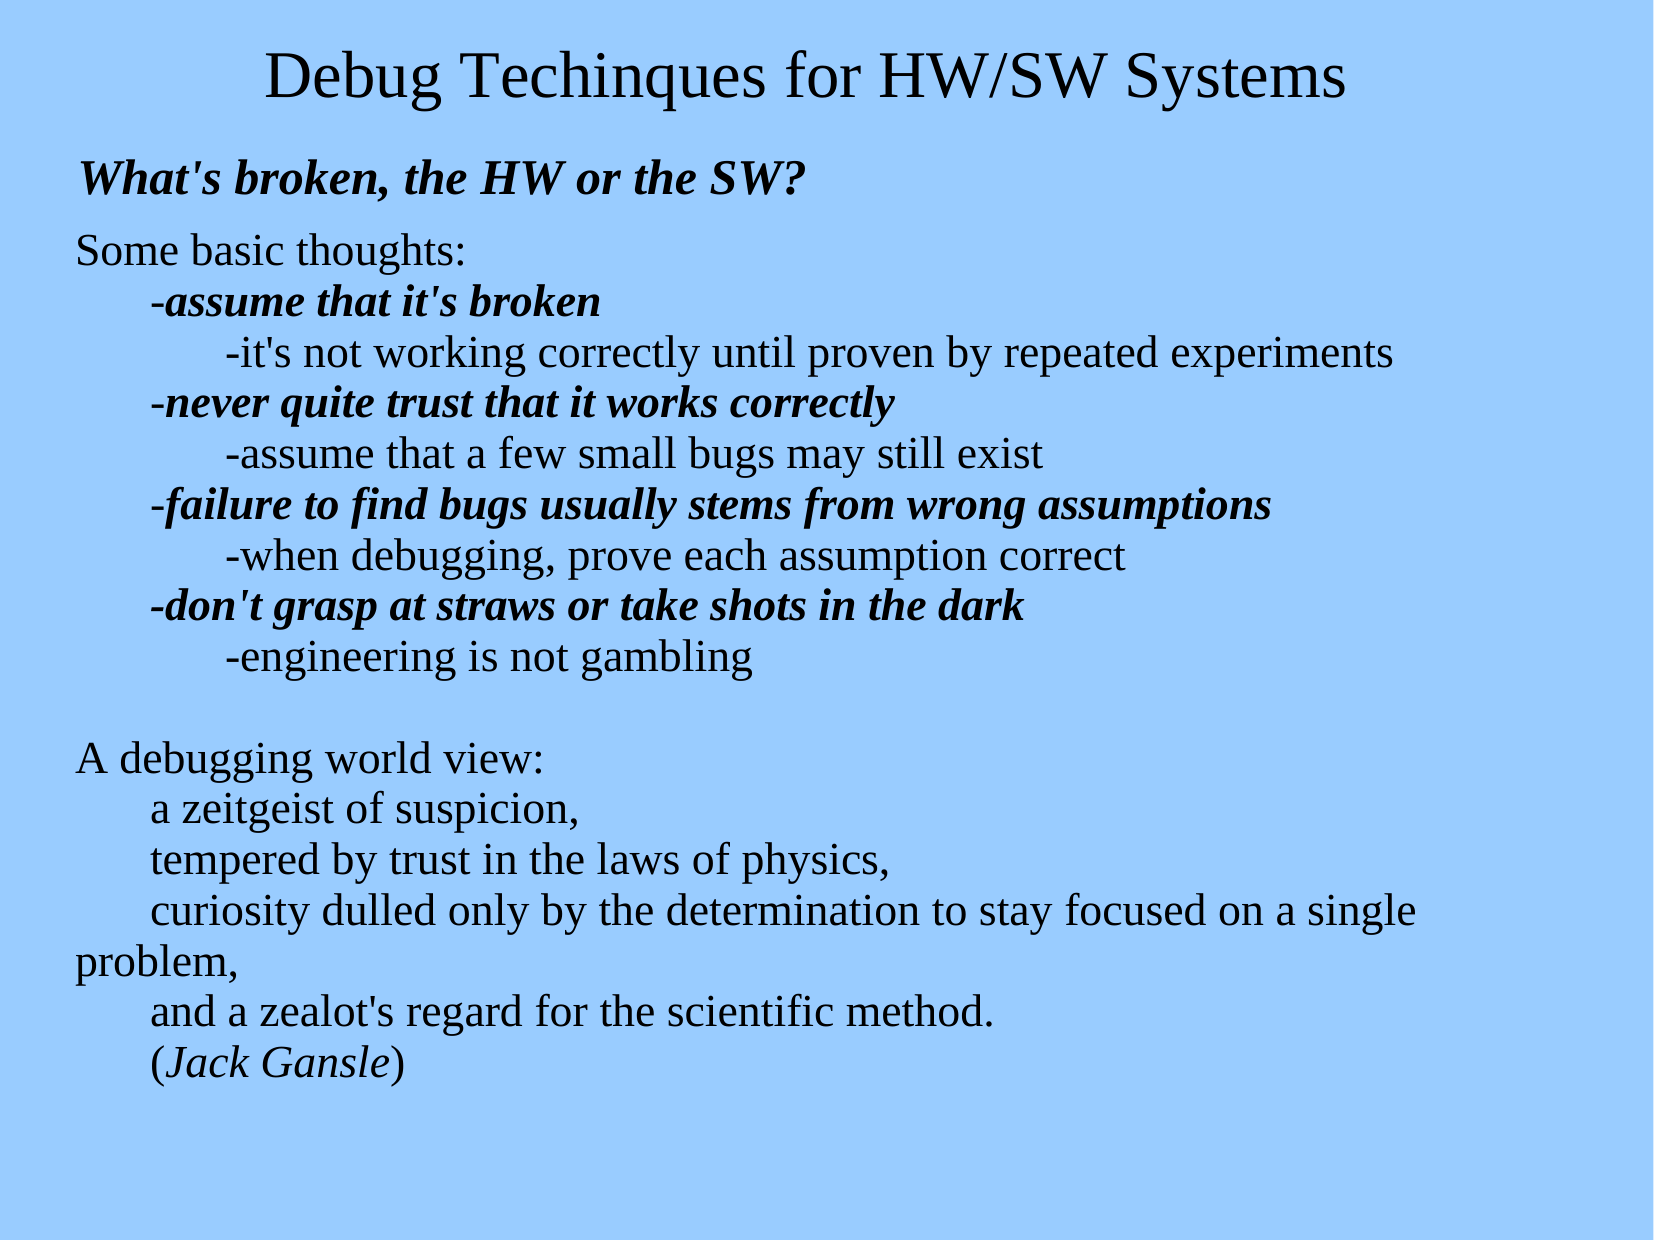

Debug Techinques for HW/SW Systems
What's broken, the HW or the SW?
Some basic thoughts:
	-assume that it's broken
		-it's not working correctly until proven by repeated experiments
	-never quite trust that it works correctly
		-assume that a few small bugs may still exist
	-failure to find bugs usually stems from wrong assumptions
		-when debugging, prove each assumption correct
	-don't grasp at straws or take shots in the dark
		-engineering is not gambling
A debugging world view:
	a zeitgeist of suspicion,
	tempered by trust in the laws of physics,
	curiosity dulled only by the determination to stay focused on a single problem,
	and a zealot's regard for the scientific method.
	(Jack Gansle)